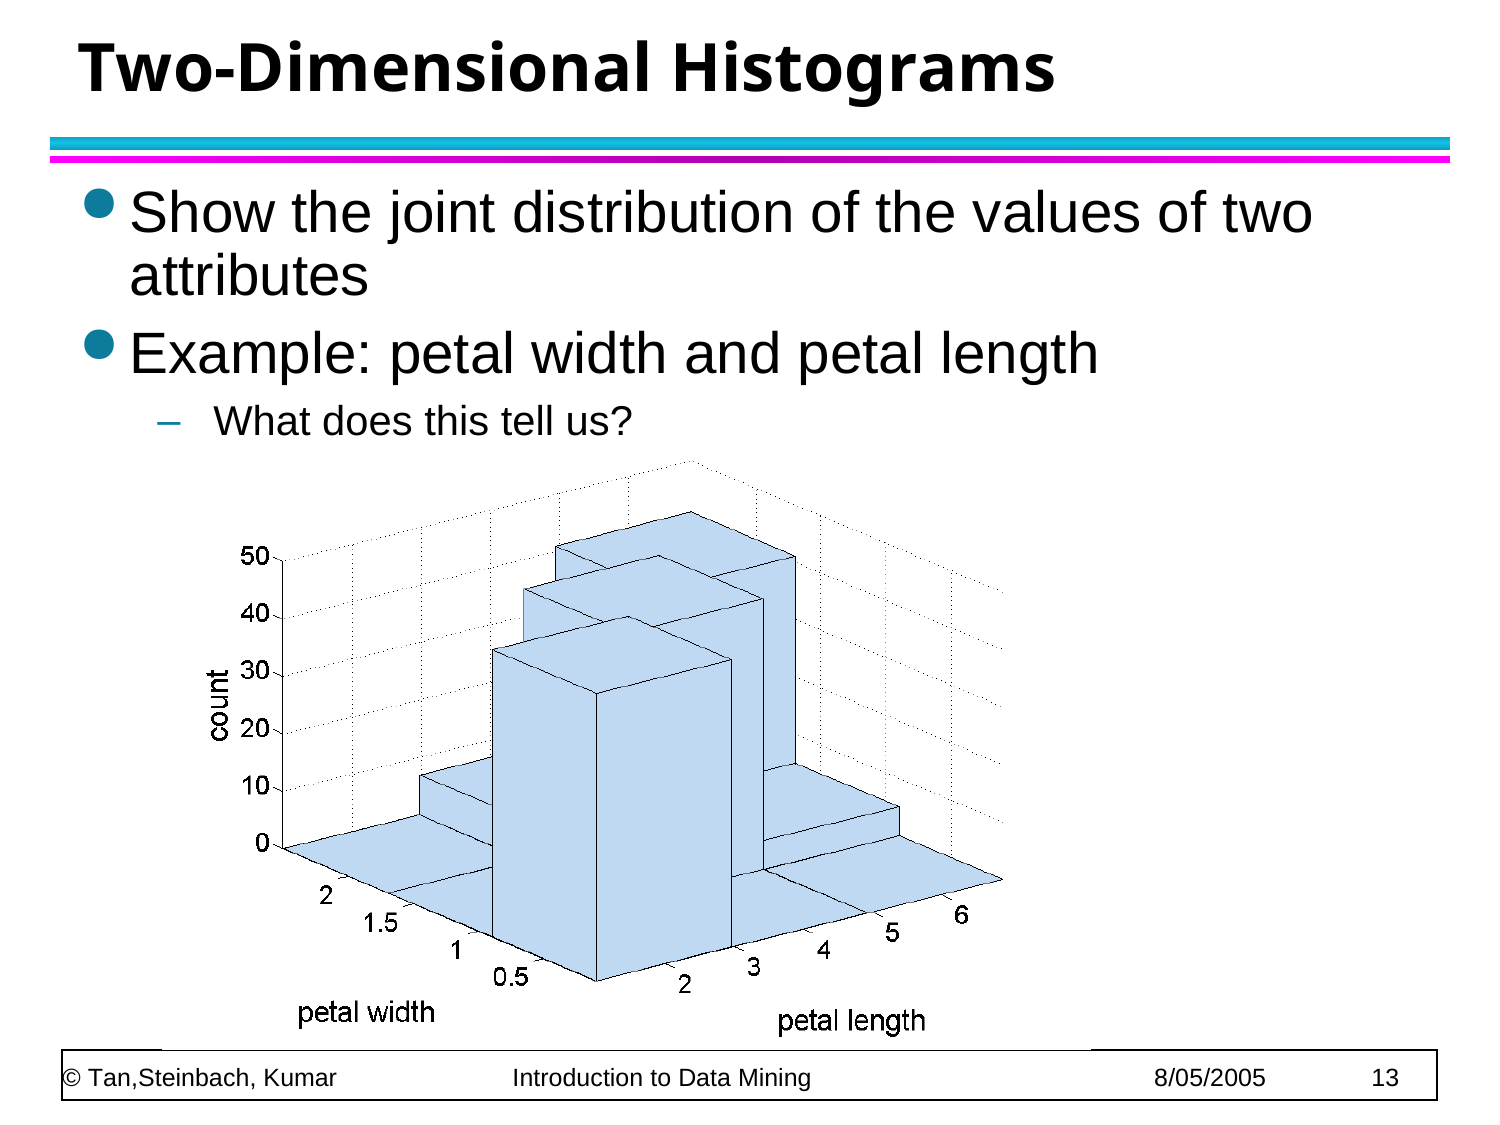

# Two-Dimensional Histograms
Show the joint distribution of the values of two attributes
Example: petal width and petal length
What does this tell us?